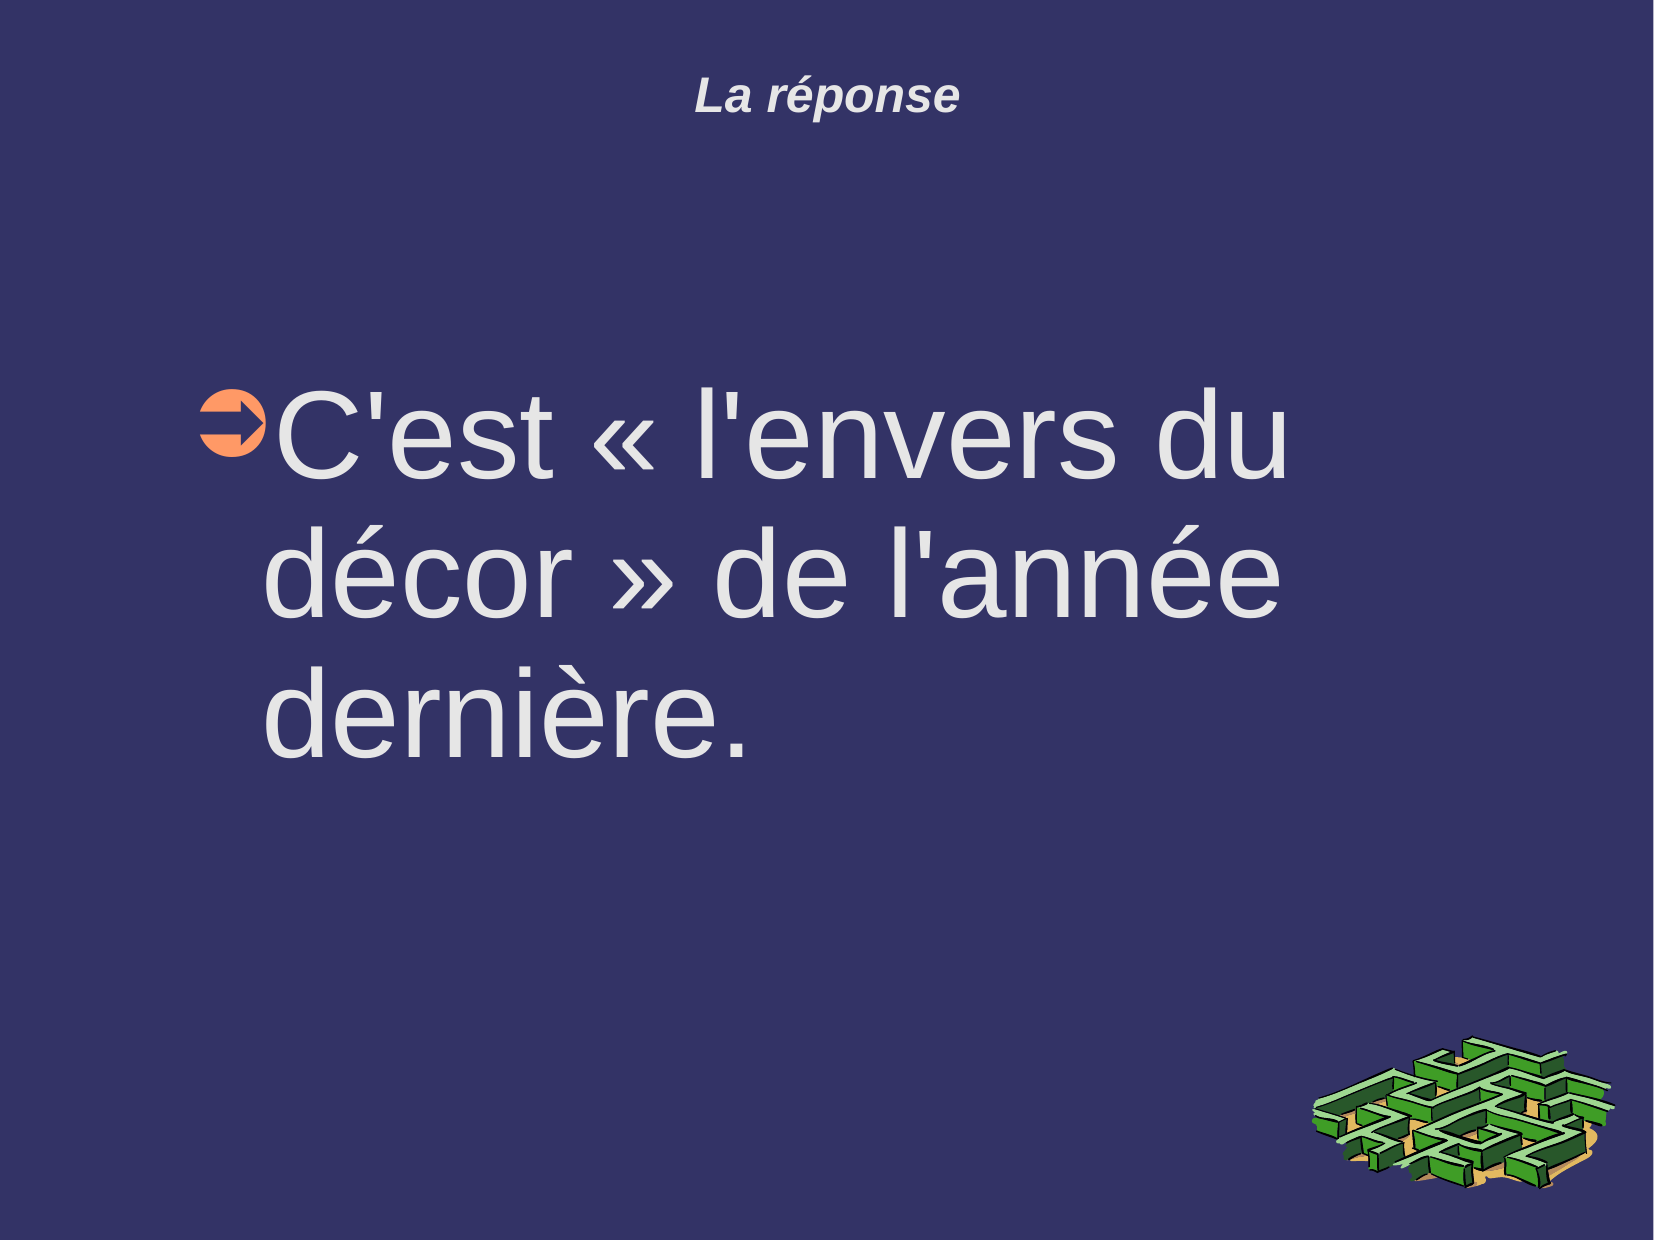

# La réponse
C'est « l'envers du décor » de l'année dernière.